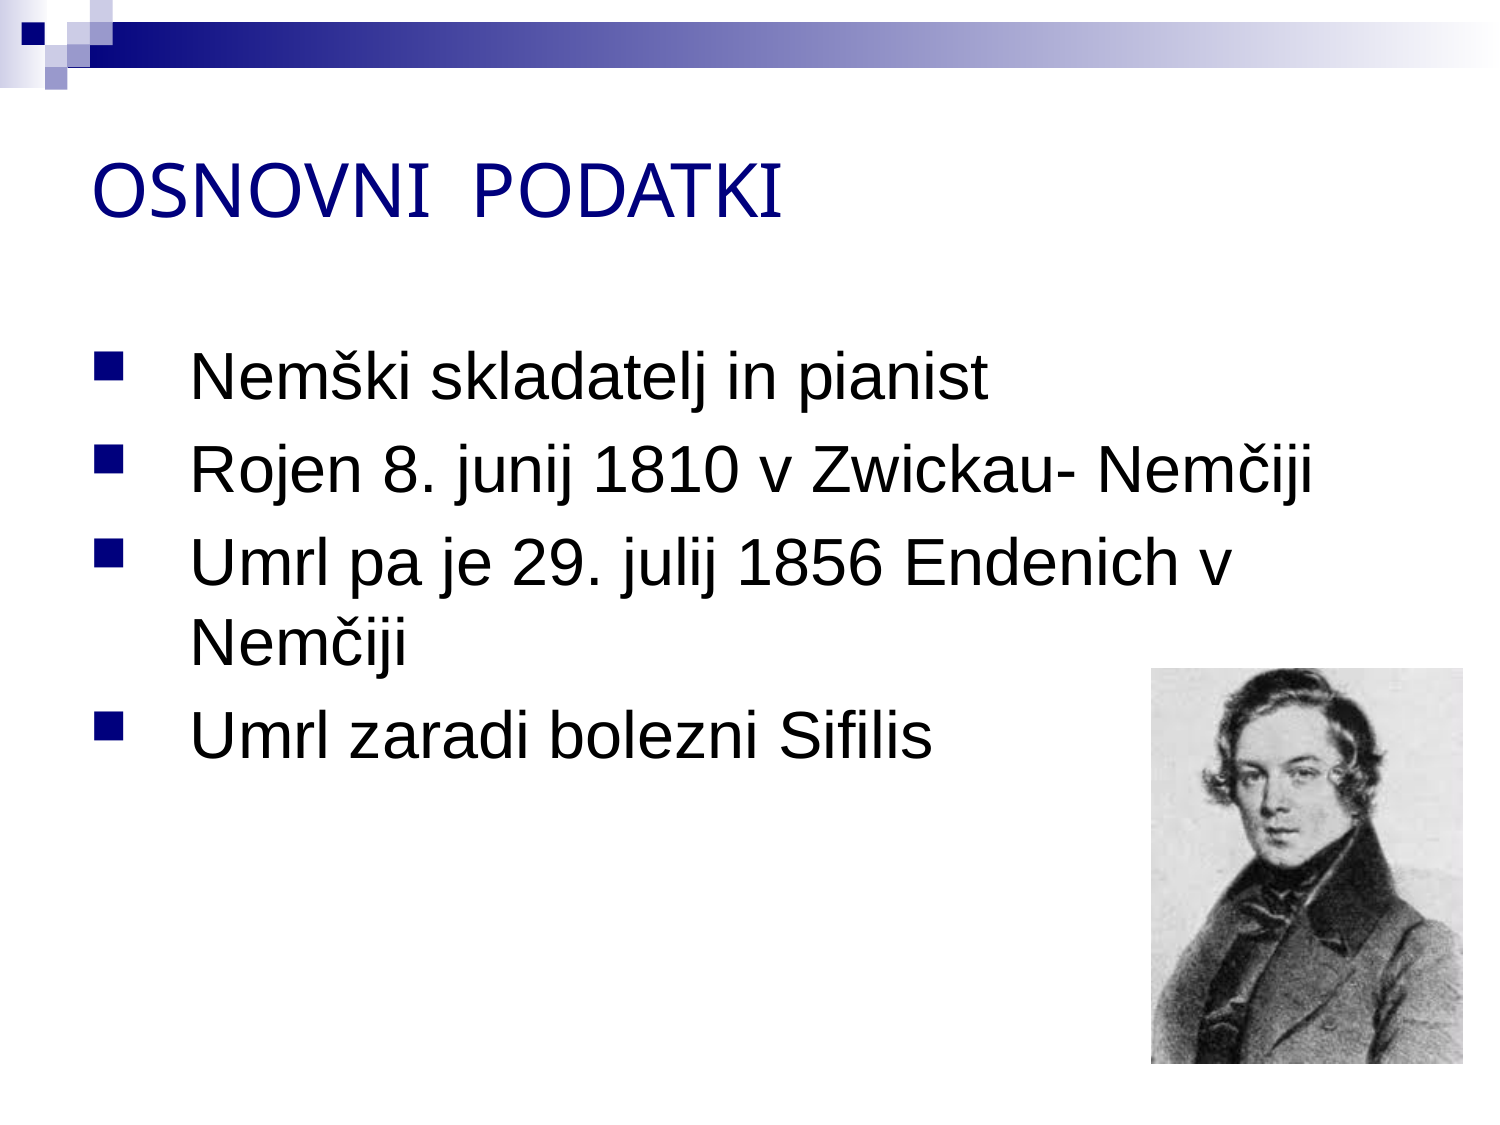

# OSNOVNI PODATKI
Nemški skladatelj in pianist
Rojen 8. junij 1810 v Zwickau- Nemčiji
Umrl pa je 29. julij 1856 Endenich v Nemčiji
Umrl zaradi bolezni Sifilis